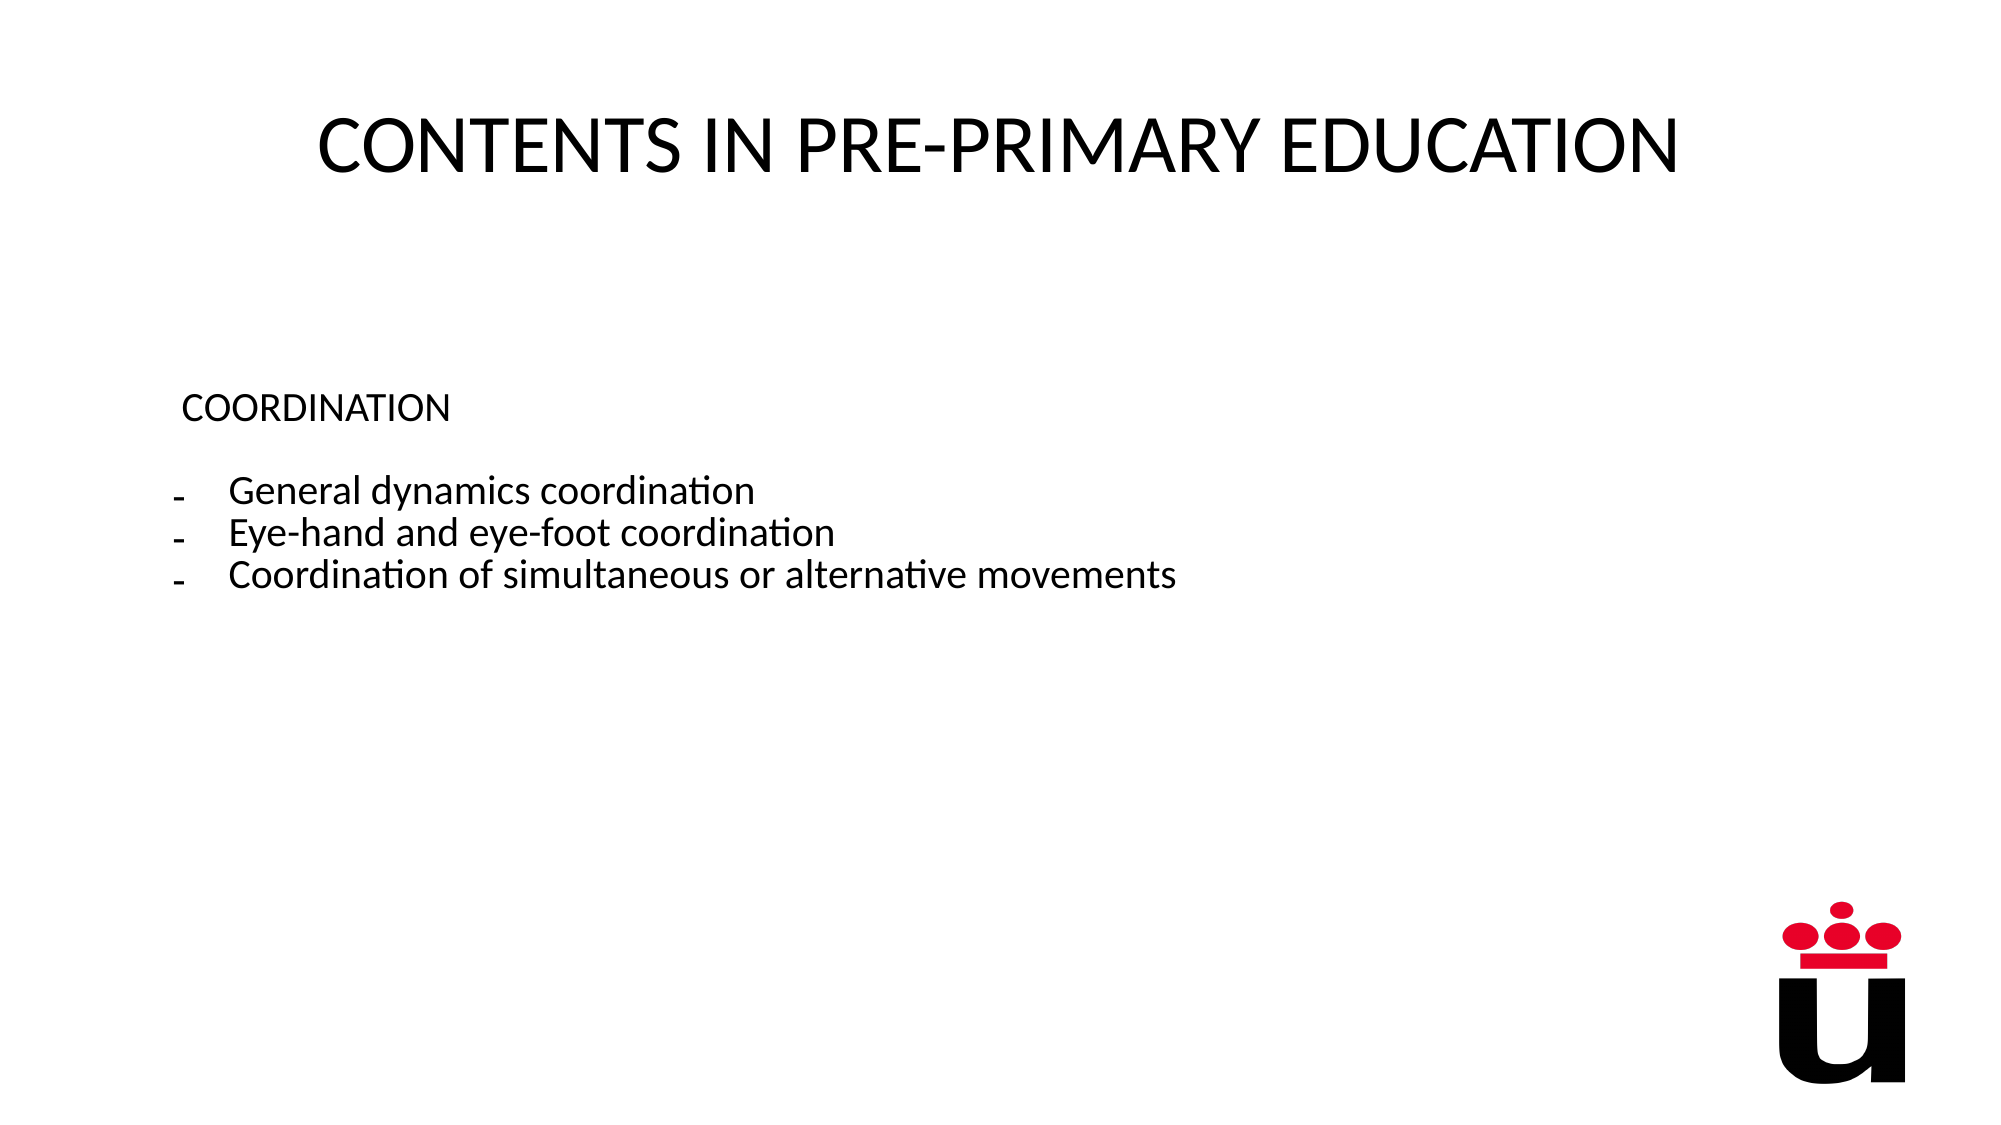

# CONTENTS IN PRE-PRIMARY EDUCATION
 COORDINATION
General dynamics coordination
Eye-hand and eye-foot coordination
Coordination of simultaneous or alternative movements